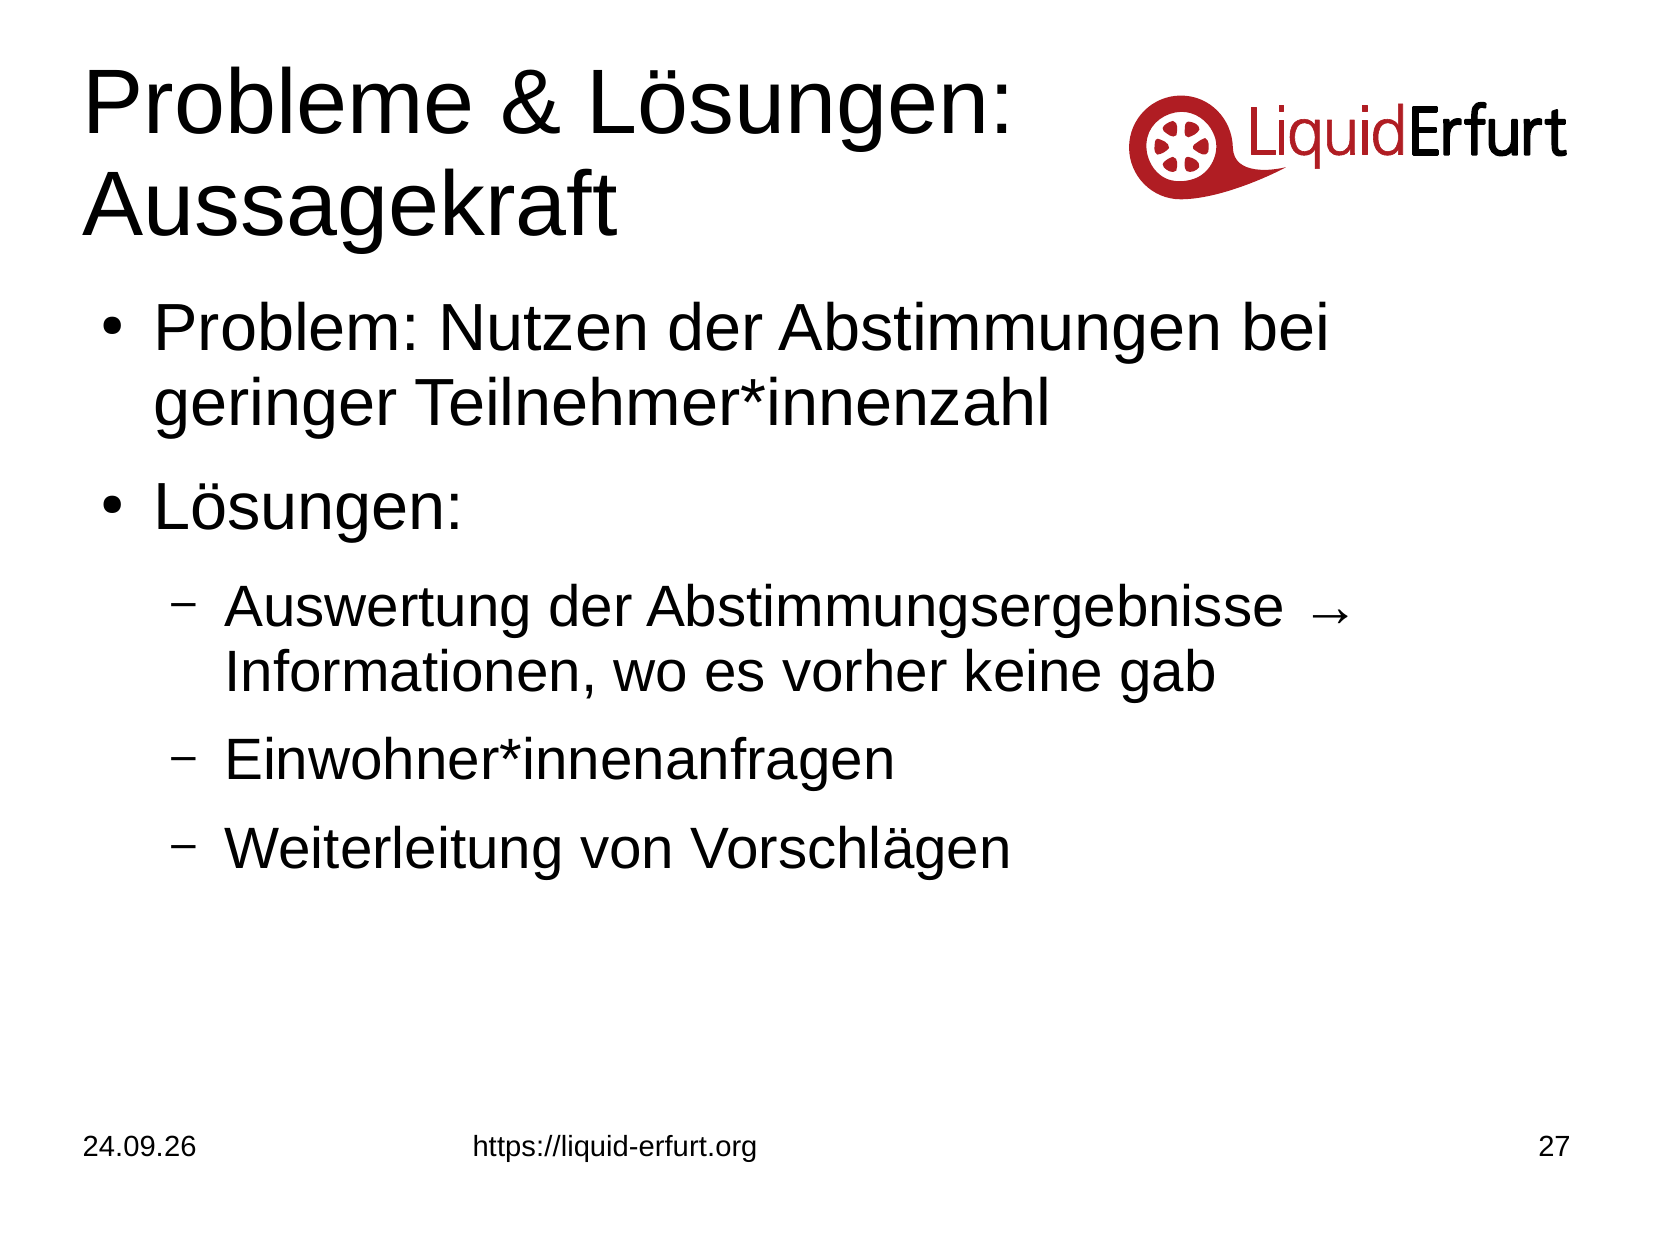

# Probleme & Lösungen: Aussagekraft
Problem: Nutzen der Abstimmungen bei geringer Teilnehmer*innenzahl
Lösungen:
Auswertung der Abstimmungsergebnisse → Informationen, wo es vorher keine gab
Einwohner*innenanfragen
Weiterleitung von Vorschlägen
https://liquid-erfurt.org
27